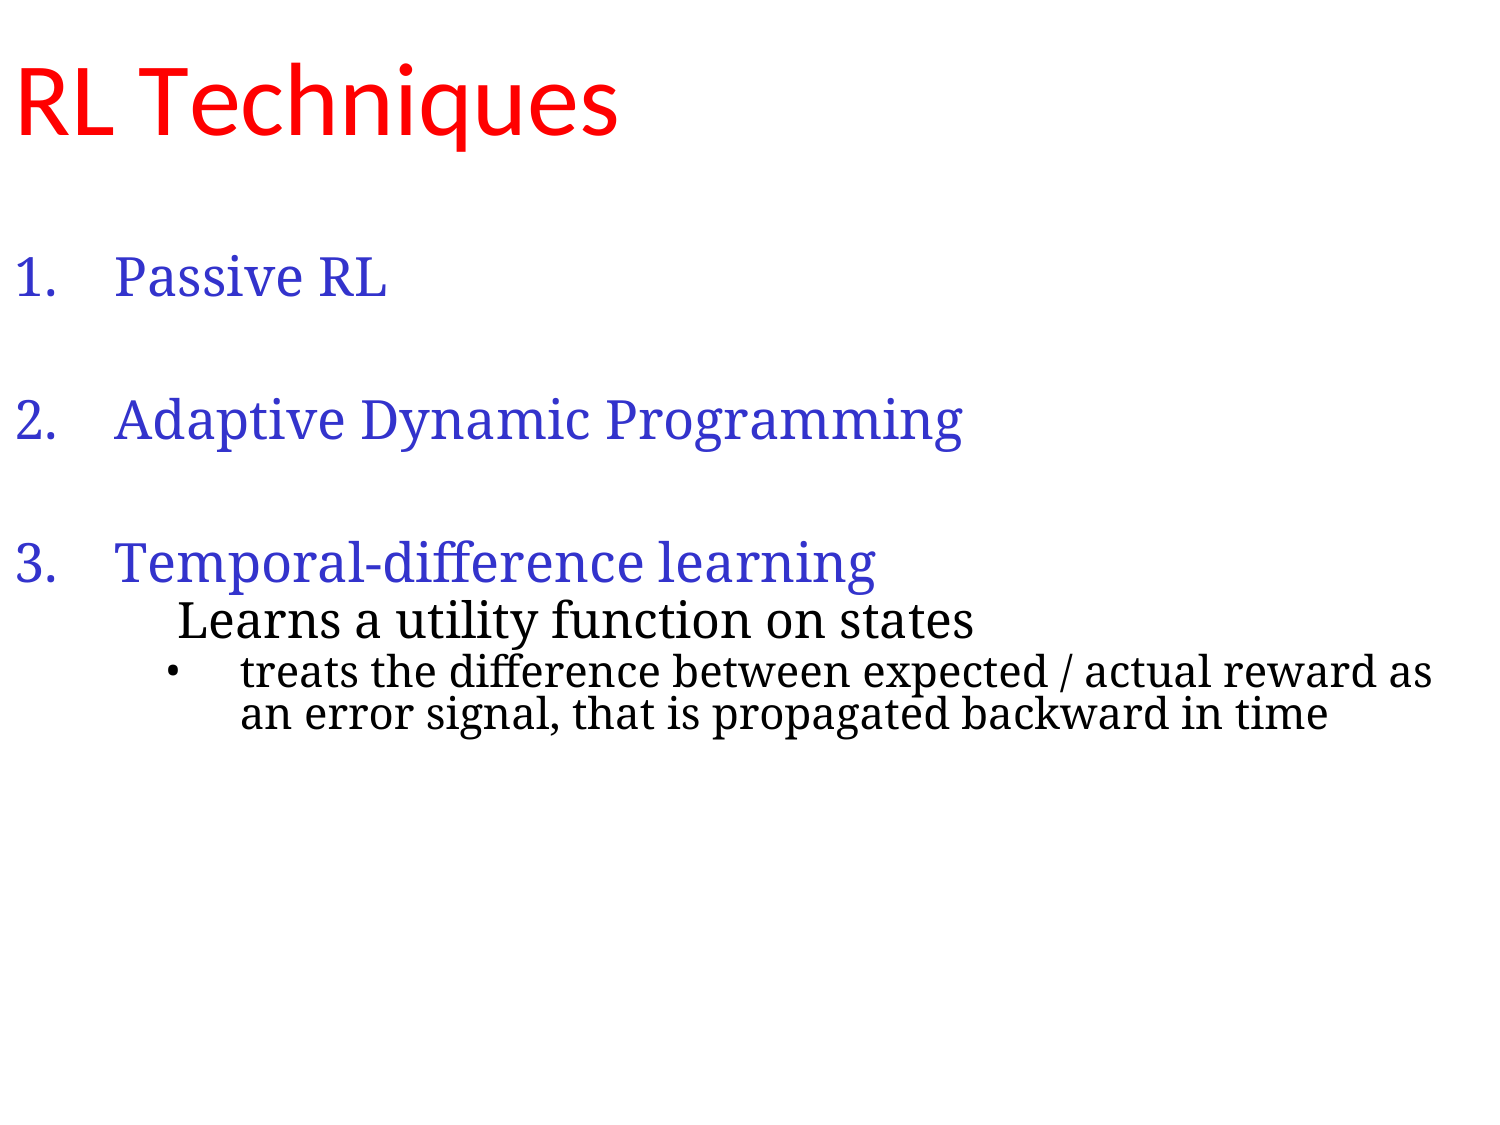

# RL Techniques
Passive RL
Adaptive Dynamic Programming
Temporal-difference learning
Learns a utility function on states
treats the difference between expected / actual reward as an error signal, that is propagated backward in time